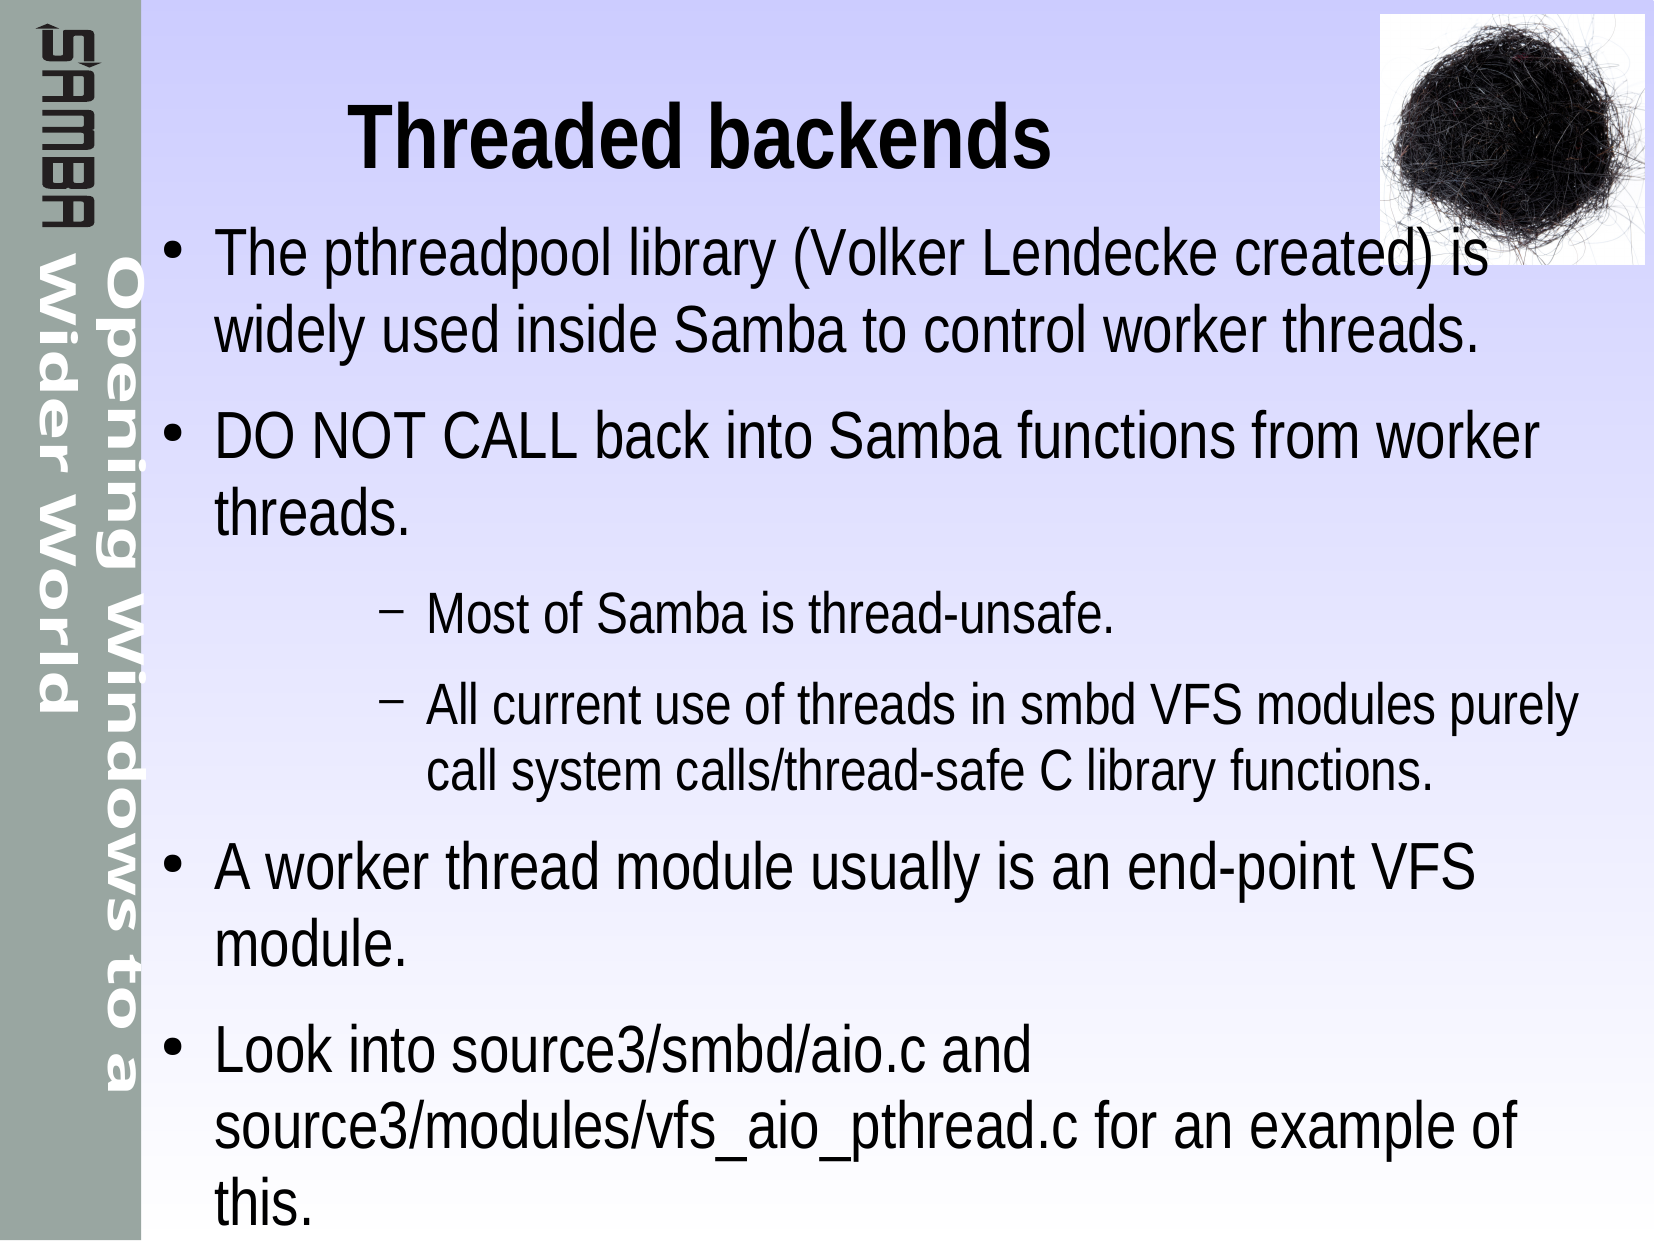

# Threaded backends
The pthreadpool library (Volker Lendecke created) is widely used inside Samba to control worker threads.
DO NOT CALL back into Samba functions from worker threads.
Most of Samba is thread-unsafe.
All current use of threads in smbd VFS modules purely call system calls/thread-safe C library functions.
A worker thread module usually is an end-point VFS module.
Look into source3/smbd/aio.c and source3/modules/vfs_aio_pthread.c for an example of this.